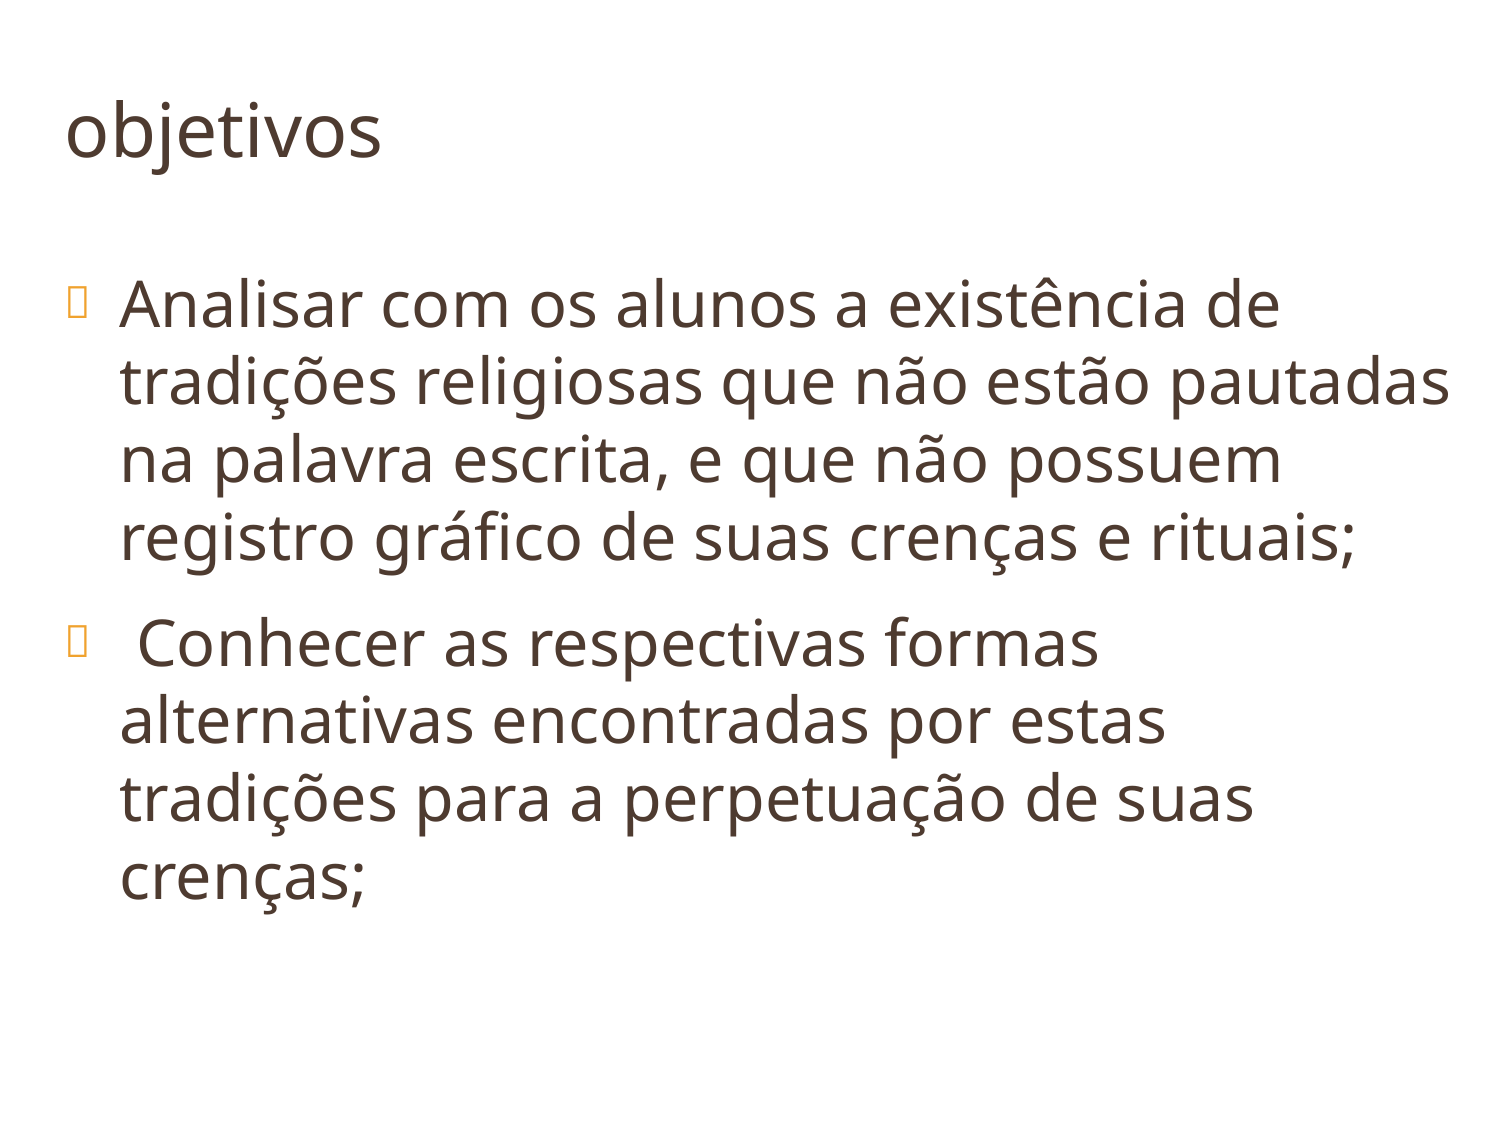

# objetivos
Analisar com os alunos a existência de tradições religiosas que não estão pautadas na palavra escrita, e que não possuem registro gráfico de suas crenças e rituais;
 Conhecer as respectivas formas alternativas encontradas por estas tradições para a perpetuação de suas crenças;